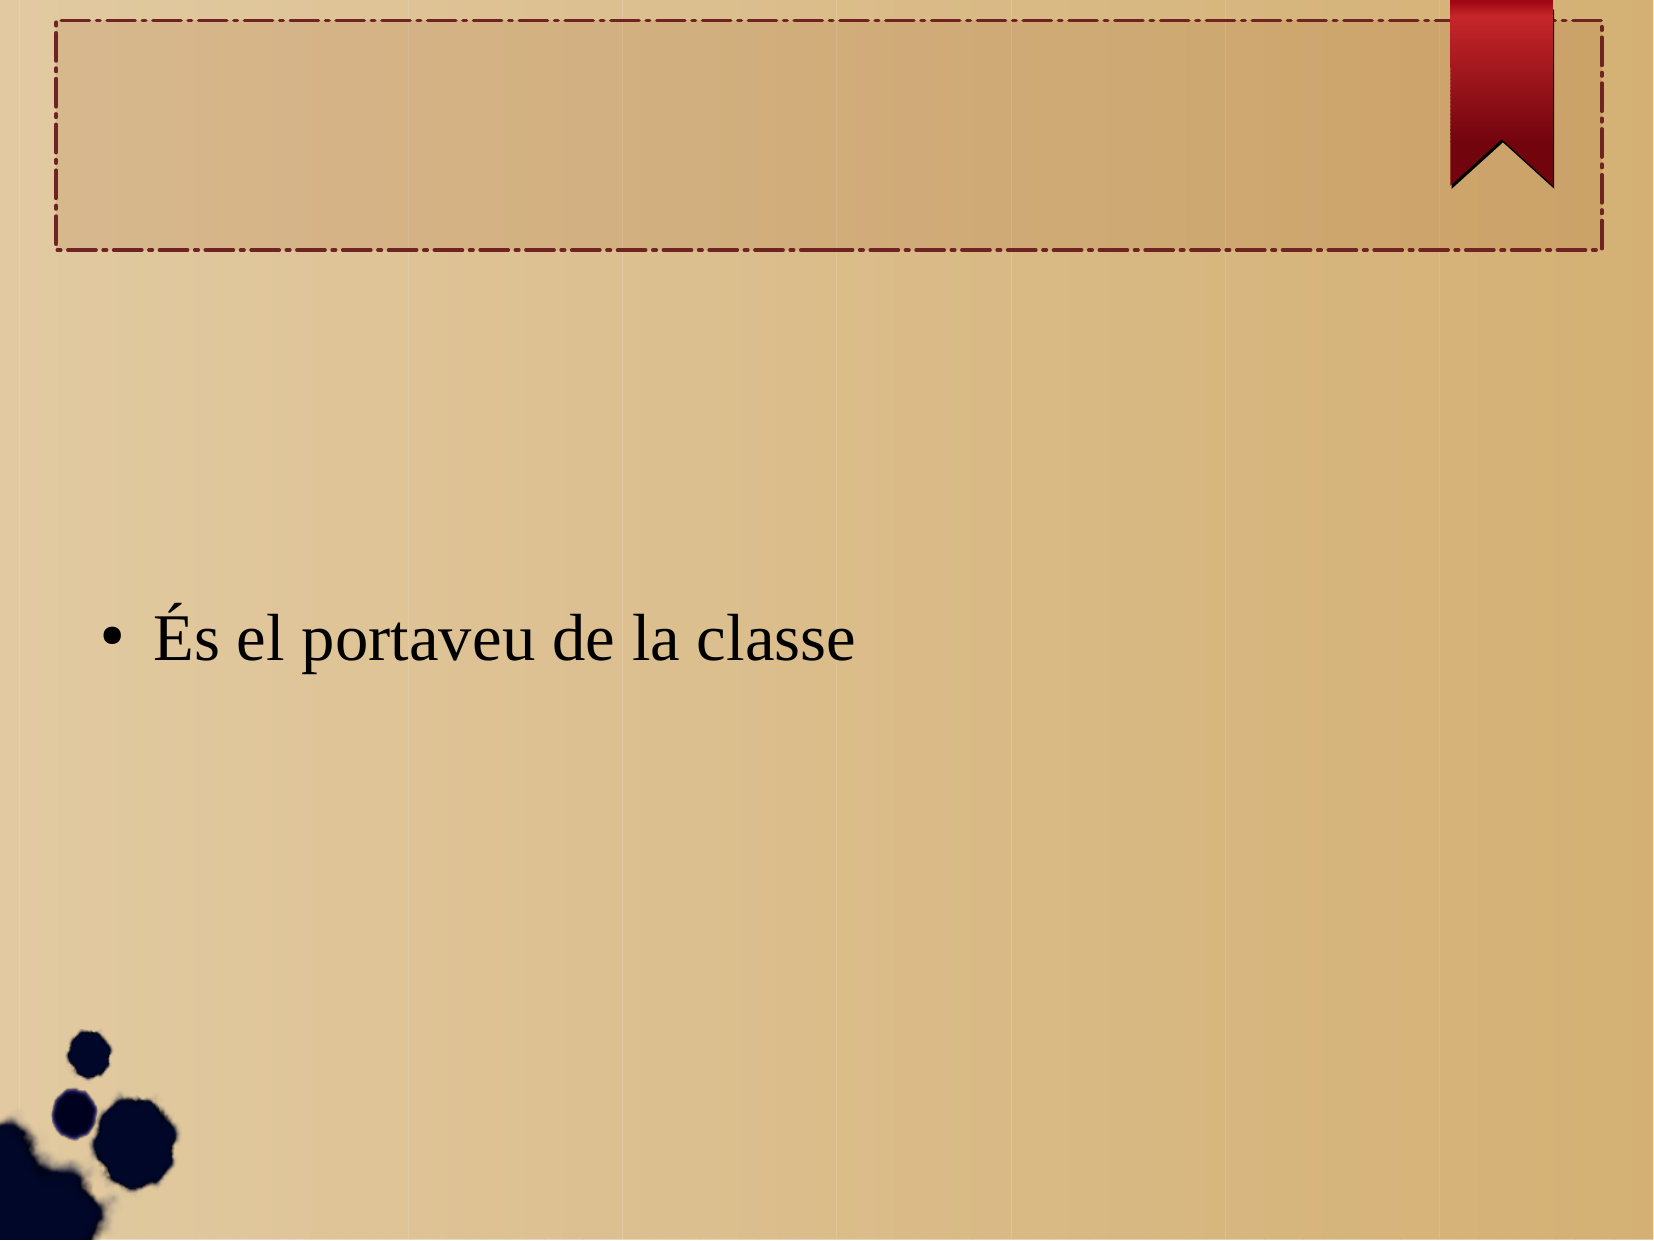

#
És el portaveu de la classe